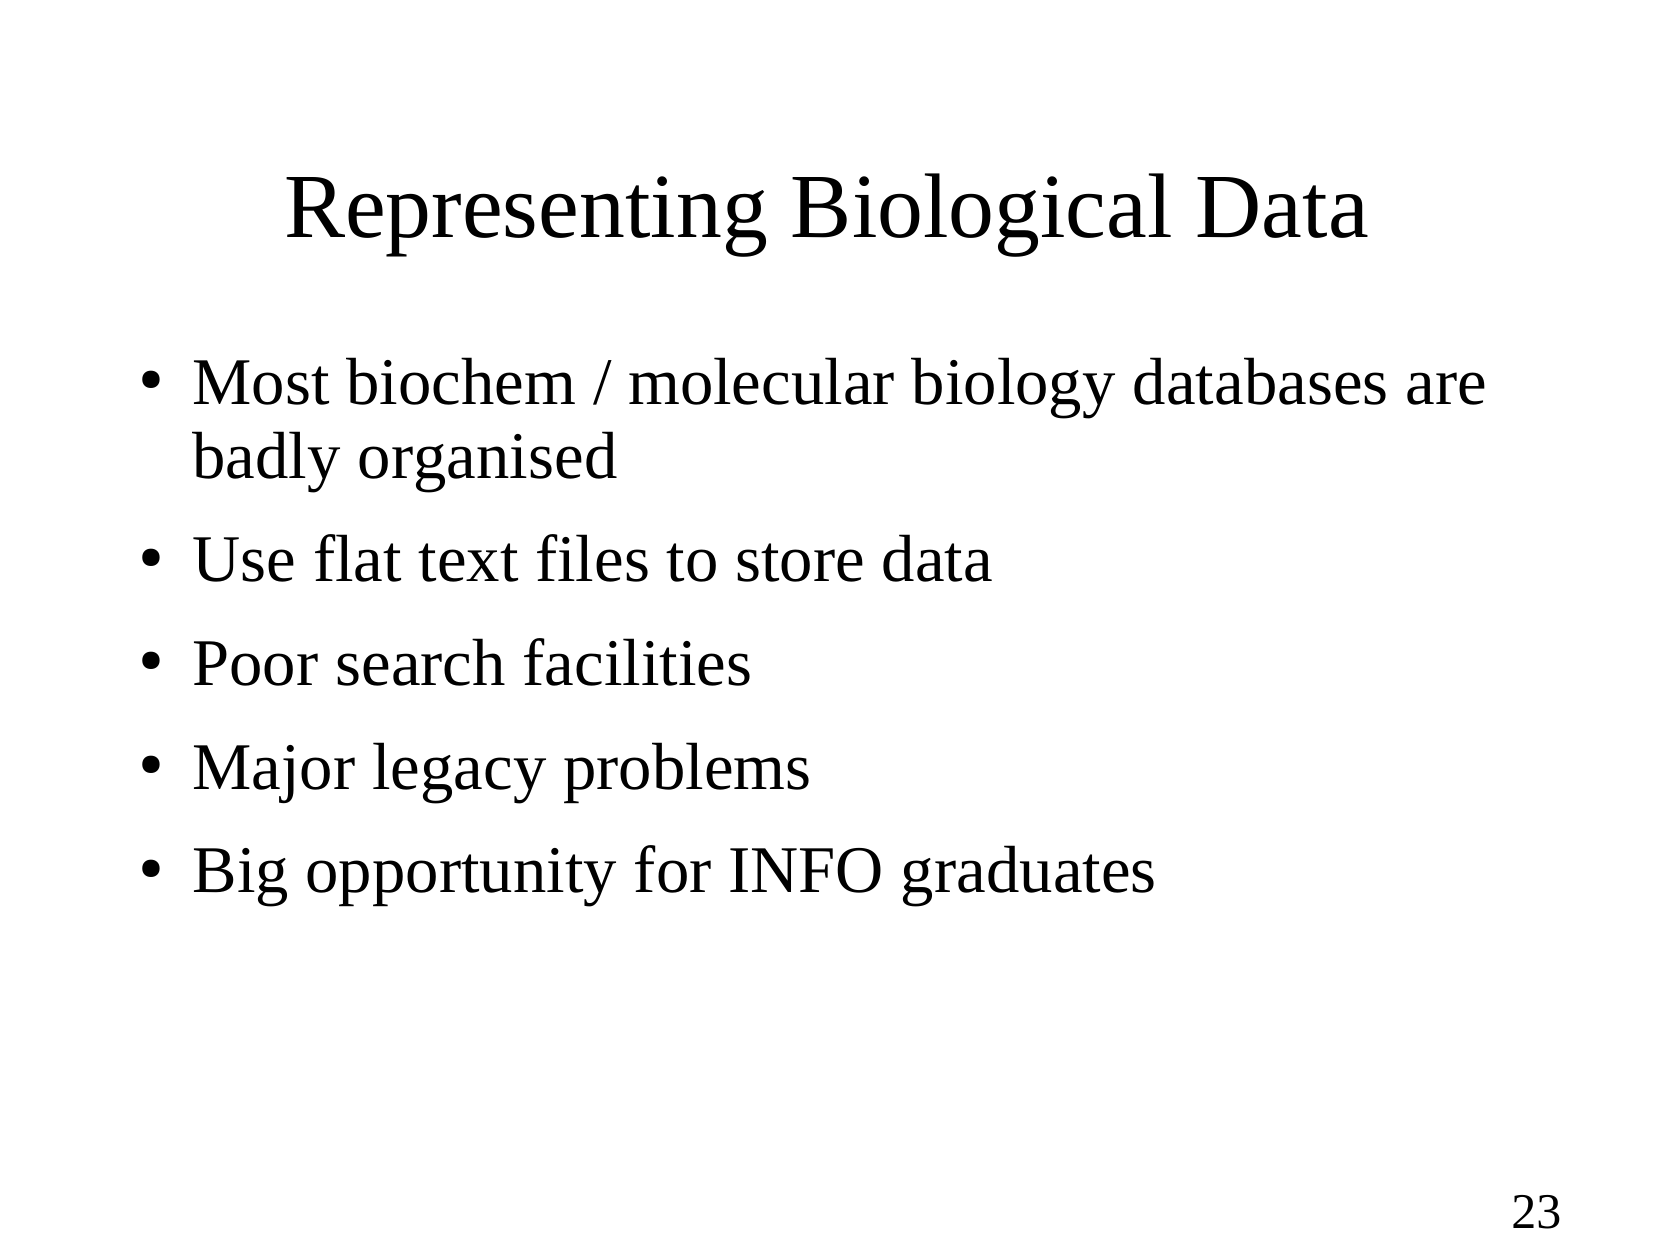

# Representing Biological Data
Most biochem / molecular biology databases are badly organised
Use flat text files to store data
Poor search facilities
Major legacy problems
Big opportunity for INFO graduates